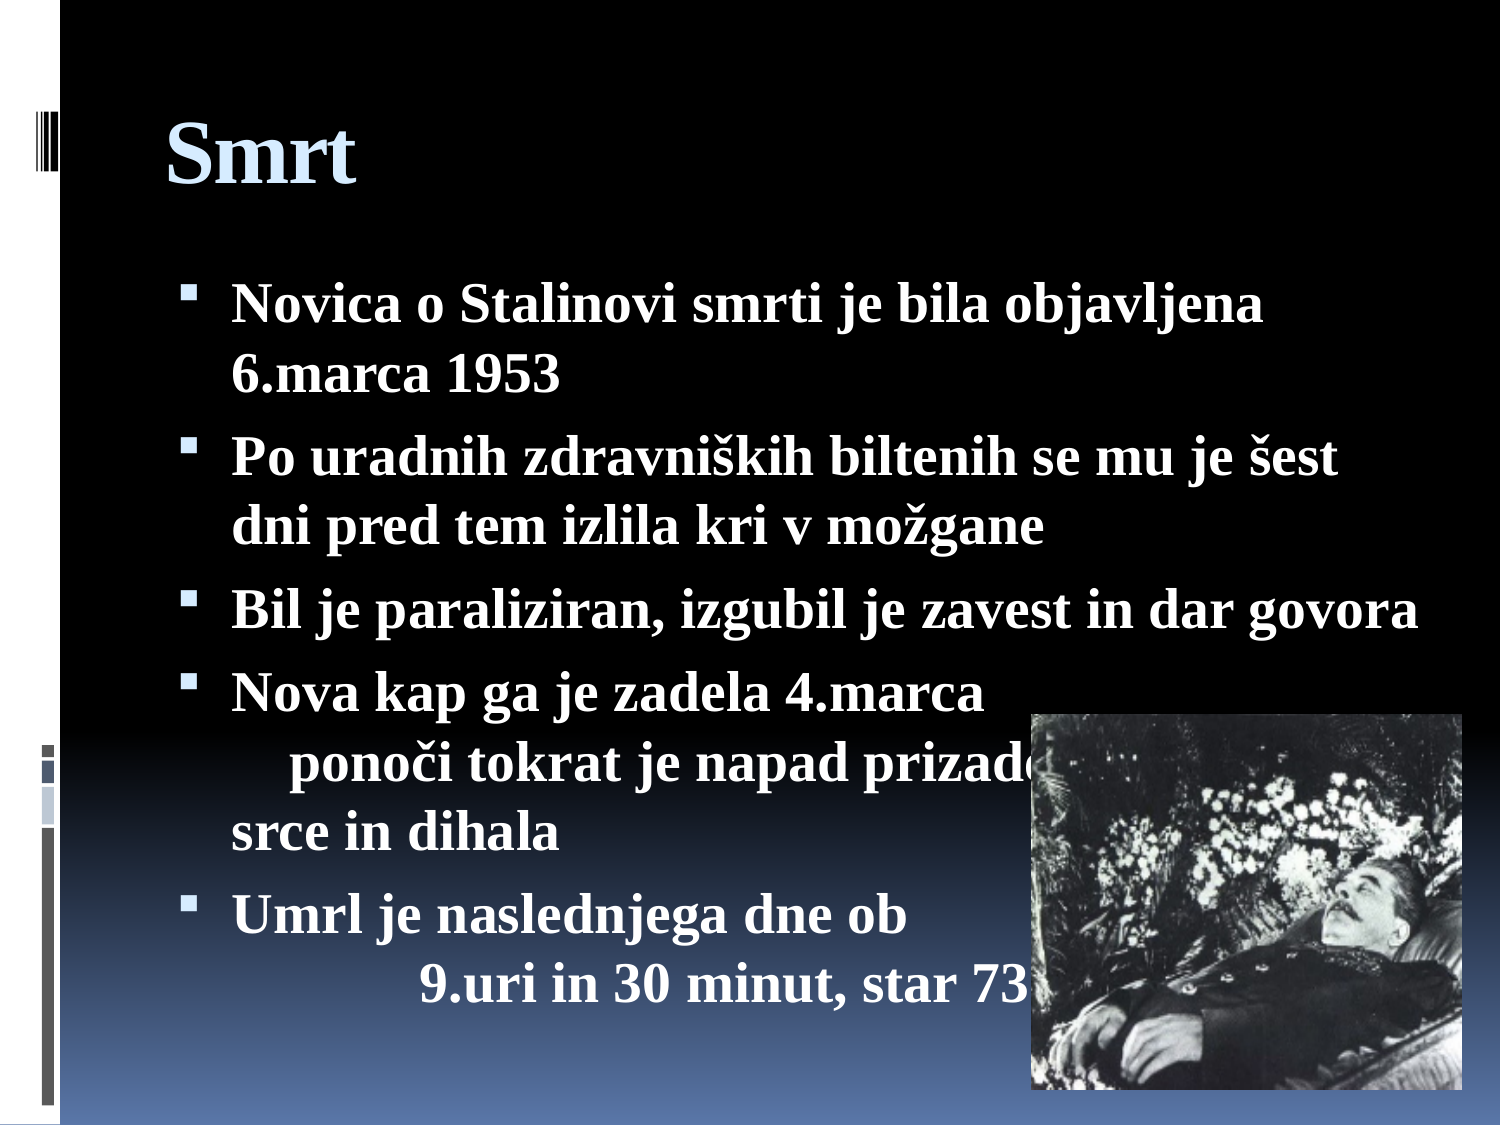

# Smrt
Novica o Stalinovi smrti je bila objavljena 6.marca 1953
Po uradnih zdravniških biltenih se mu je šest dni pred tem izlila kri v možgane
Bil je paraliziran, izgubil je zavest in dar govora
Nova kap ga je zadela 4.marca ponoči tokrat je napad prizadel srce in dihala
Umrl je naslednjega dne ob 9.uri in 30 minut, star 73 let